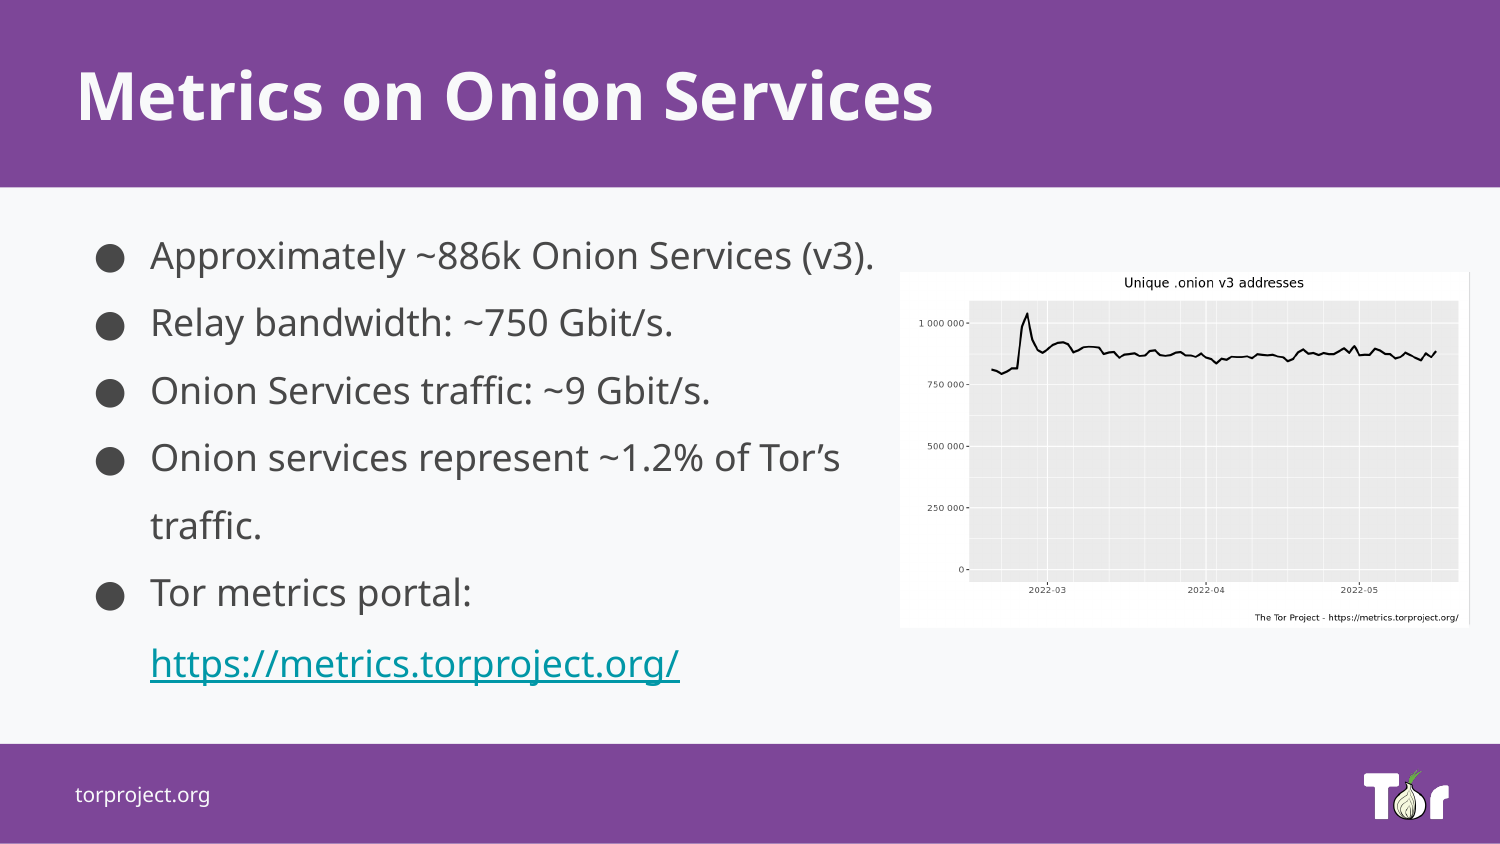

Metrics on Onion Services
# Approximately ~886k Onion Services (v3).
Relay bandwidth: ~750 Gbit/s.
Onion Services traffic: ~9 Gbit/s.
Onion services represent ~1.2% of Tor’s traffic.
Tor metrics portal: https://metrics.torproject.org/